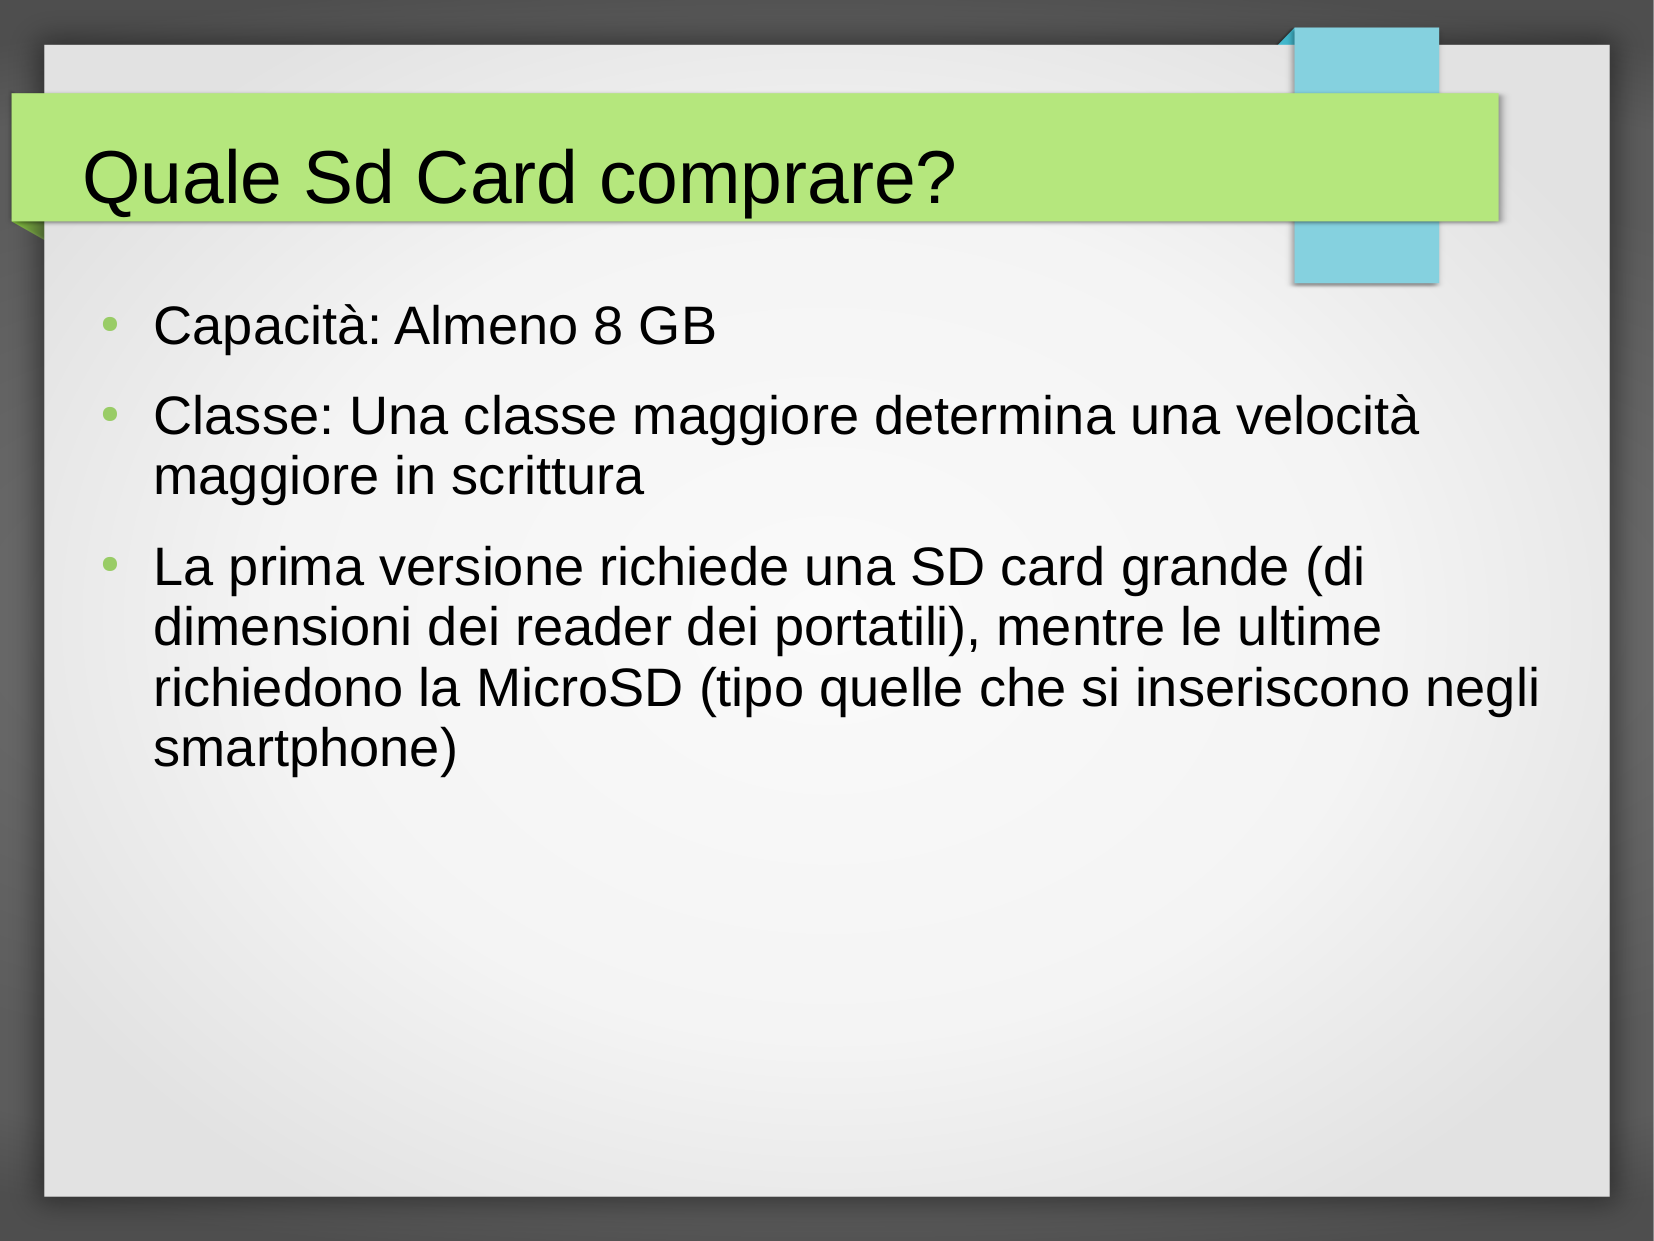

# Quale Sd Card comprare?
Capacità: Almeno 8 GB
Classe: Una classe maggiore determina una velocità maggiore in scrittura
La prima versione richiede una SD card grande (di dimensioni dei reader dei portatili), mentre le ultime richiedono la MicroSD (tipo quelle che si inseriscono negli smartphone)